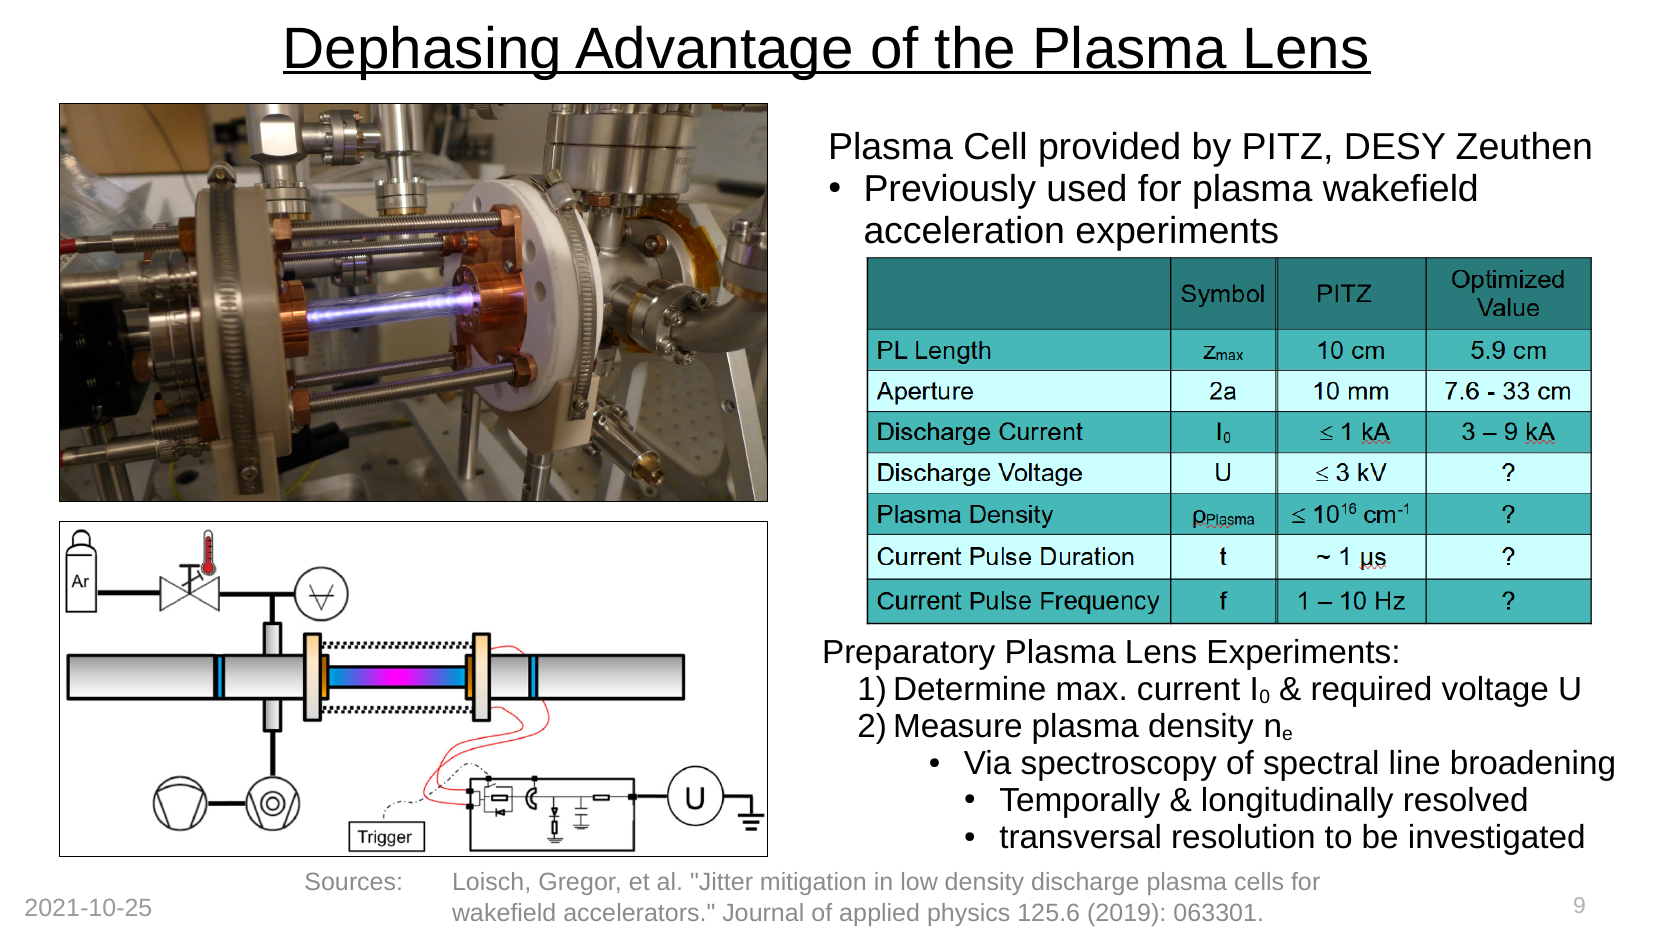

Dephasing Advantage of the Plasma Lens
Plasma Cell provided by PITZ, DESY Zeuthen
Previously used for plasma wakefield acceleration experiments
Preparatory Plasma Lens Experiments:
Determine max. current I0 & required voltage U
Measure plasma density ne
Via spectroscopy of spectral line broadening
Temporally & longitudinally resolved
transversal resolution to be investigated
Sources: 	Loisch, Gregor, et al. "Jitter mitigation in low density discharge plasma cells for 			wakefield accelerators." Journal of applied physics 125.6 (2019): 063301.
2021-10-25